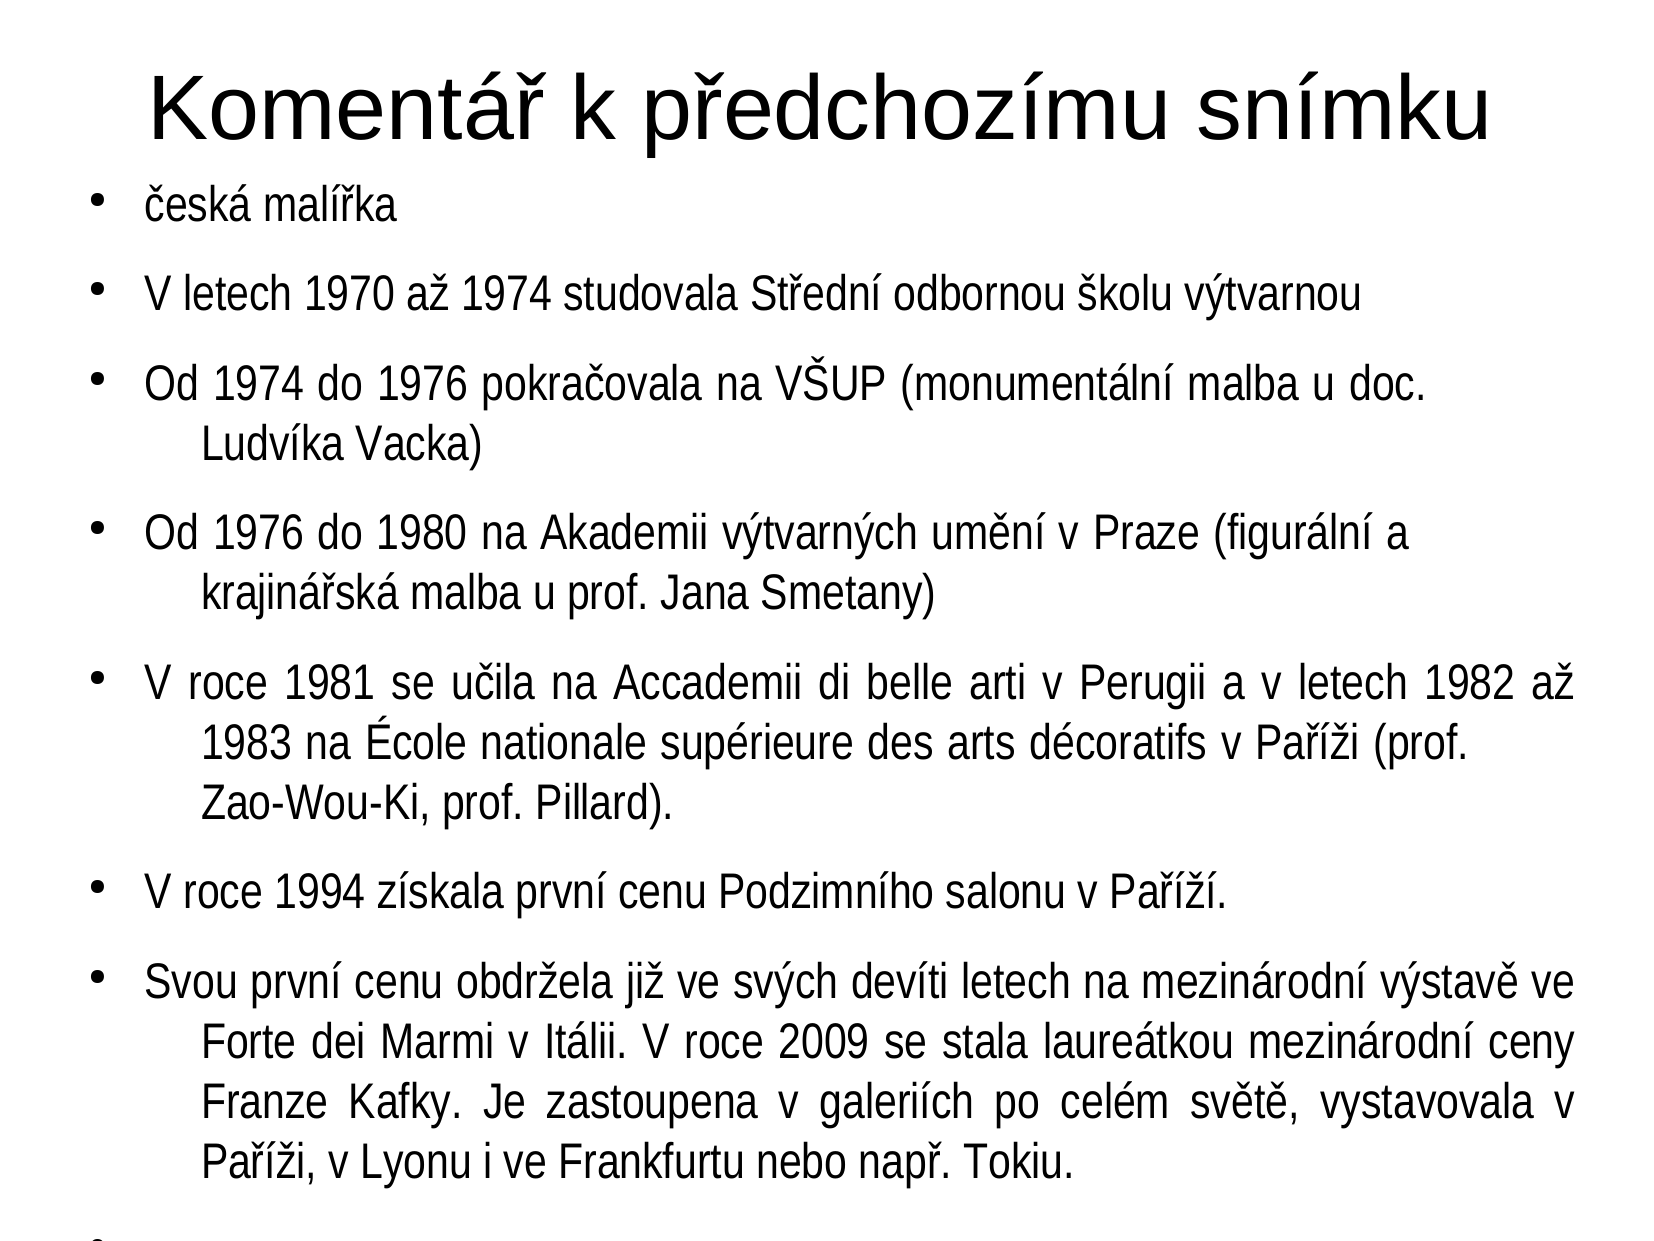

# Komentář k předchozímu snímku
česká malířka
V letech 1970 až 1974 studovala Střední odbornou školu výtvarnou
Od 1974 do 1976 pokračovala na VŠUP (monumentální malba u doc. 		Ludvíka Vacka)
Od 1976 do 1980 na Akademii výtvarných umění v Praze (figurální a 			krajinářská malba u prof. Jana Smetany)
V roce 1981 se učila na Accademii di belle arti v Perugii a v letech 1982 až 1983 na École nationale supérieure des arts décoratifs v Paříži (prof. 		Zao-Wou-Ki, prof. Pillard).
V roce 1994 získala první cenu Podzimního salonu v Paříží.
Svou první cenu obdržela již ve svých devíti letech na mezinárodní výstavě ve Forte dei Marmi v Itálii. V roce 2009 se stala laureátkou mezinárodní ceny Franze Kafky. Je zastoupena v galeriích po celém světě, vystavovala v Paříži, v Lyonu i ve Frankfurtu nebo např. Tokiu.